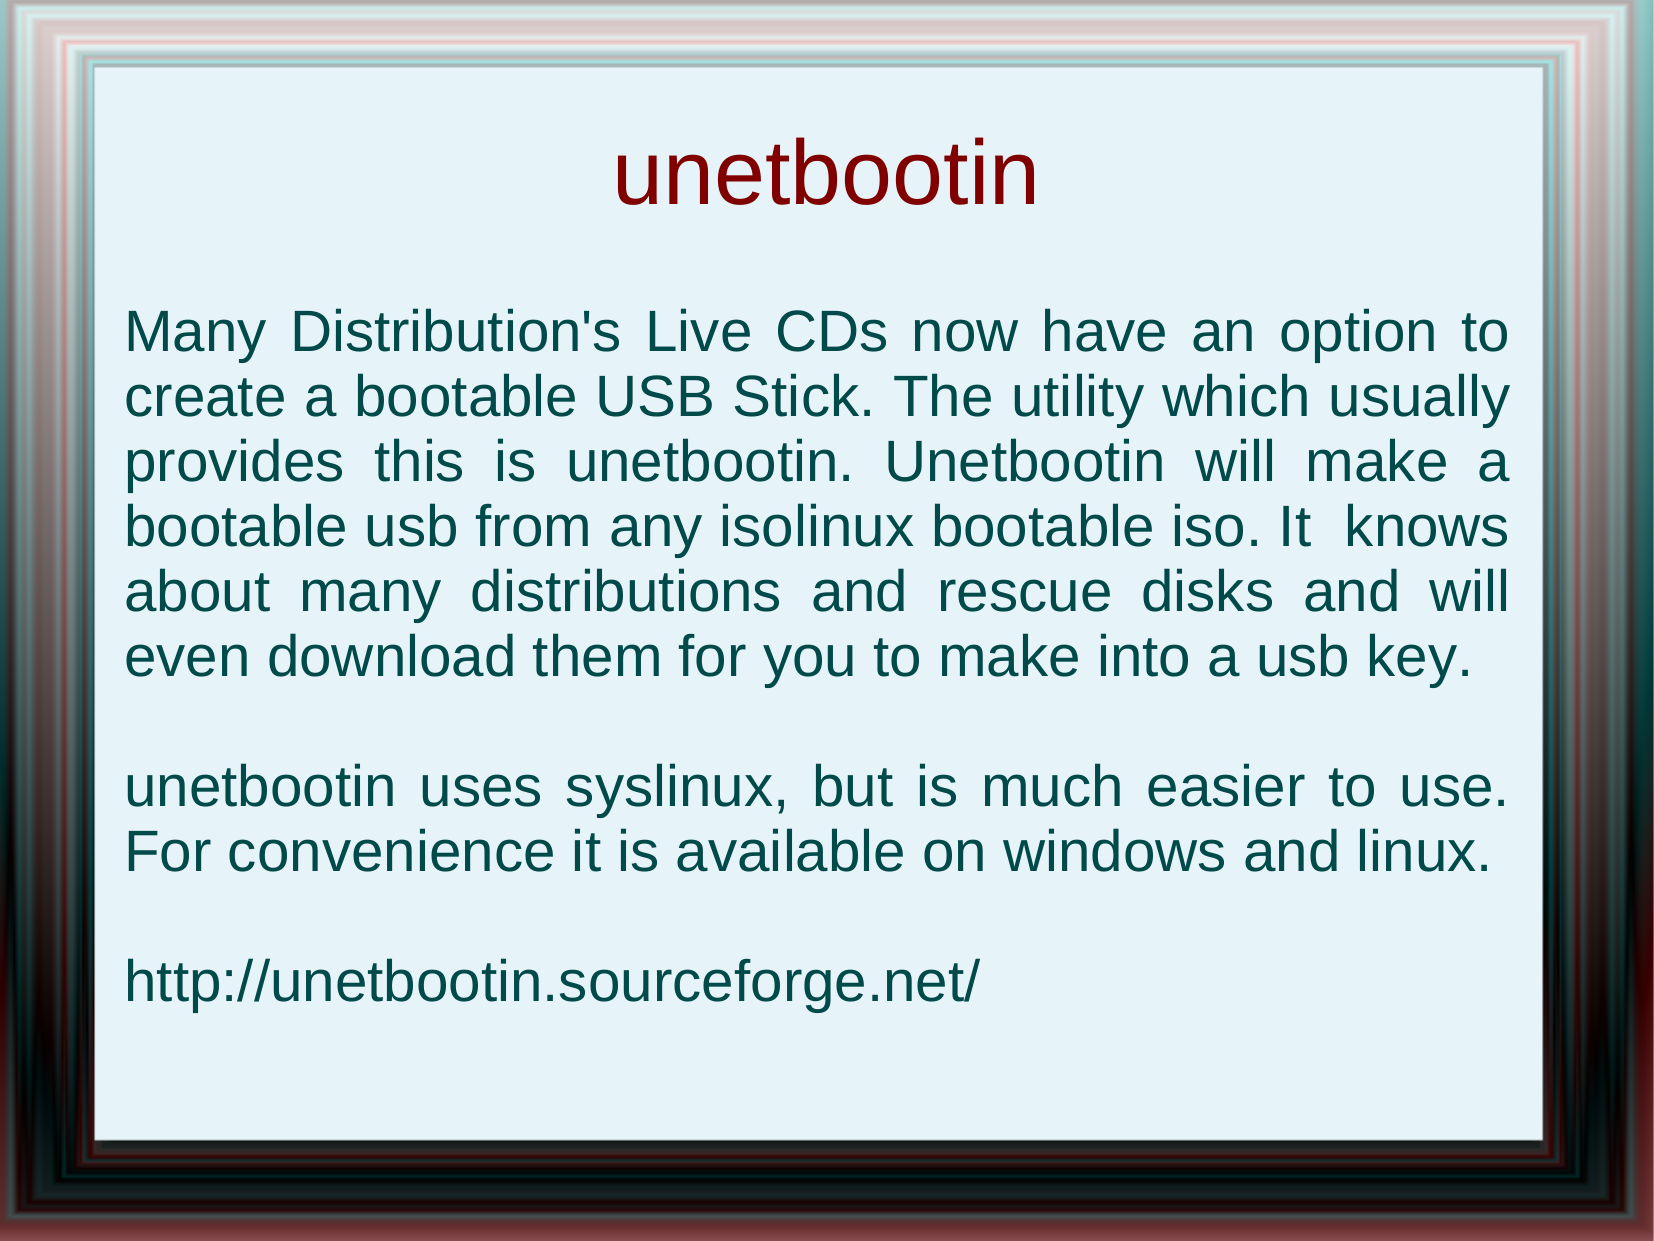

# unetbootin
Many Distribution's Live CDs now have an option to create a bootable USB Stick. The utility which usually provides this is unetbootin. Unetbootin will make a bootable usb from any isolinux bootable iso. It knows about many distributions and rescue disks and will even download them for you to make into a usb key.
unetbootin uses syslinux, but is much easier to use. For convenience it is available on windows and linux.
http://unetbootin.sourceforge.net/